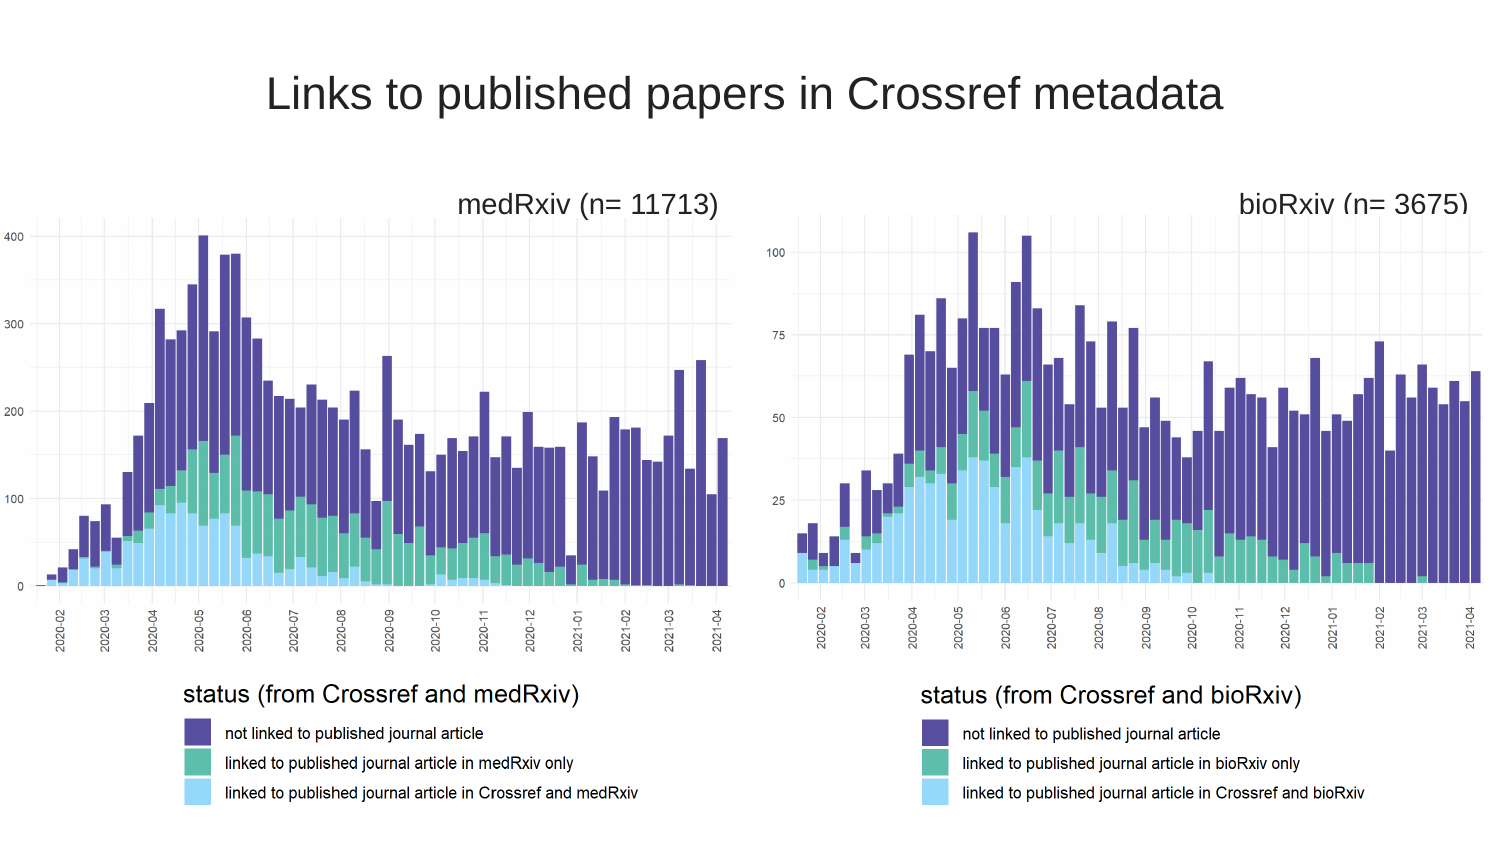

Links to published papers in Crossref metadata
medRxiv (n= 11713)
bioRxiv (n= 3675)